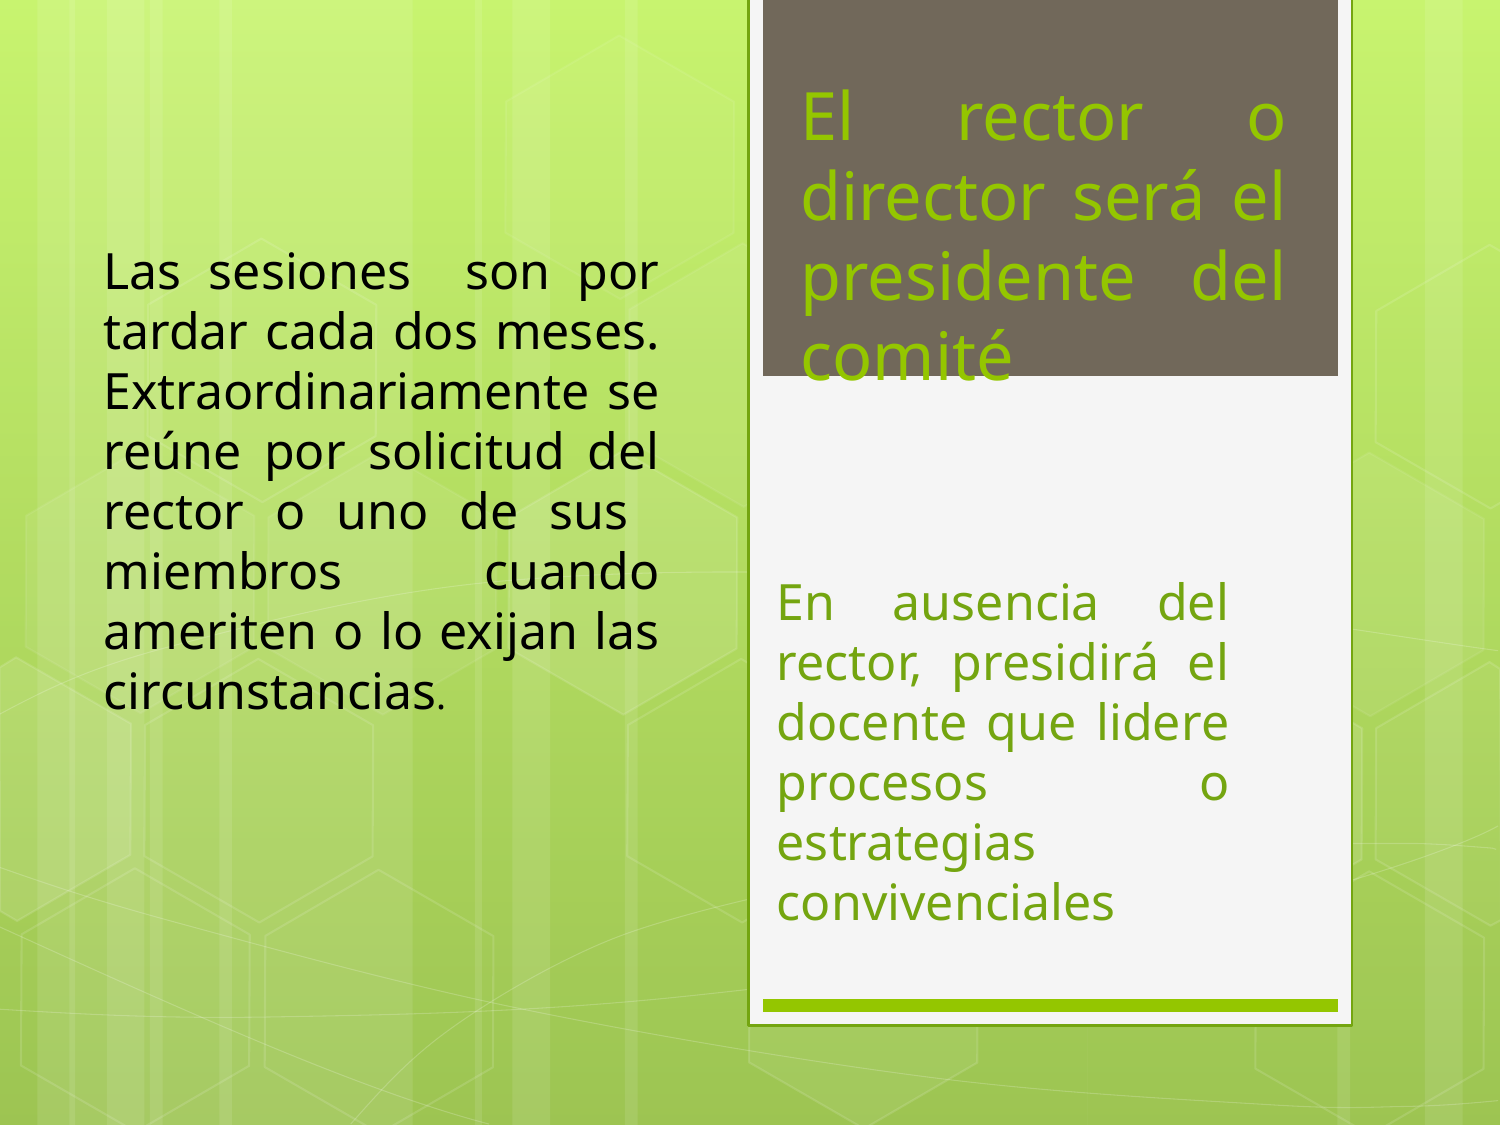

# El rector o director será el presidente del comité
Las sesiones son por tardar cada dos meses.
Extraordinariamente se reúne por solicitud del rector o uno de sus miembros cuando ameriten o lo exijan las circunstancias.
En ausencia del rector, presidirá el docente que lidere procesos o estrategias convivenciales